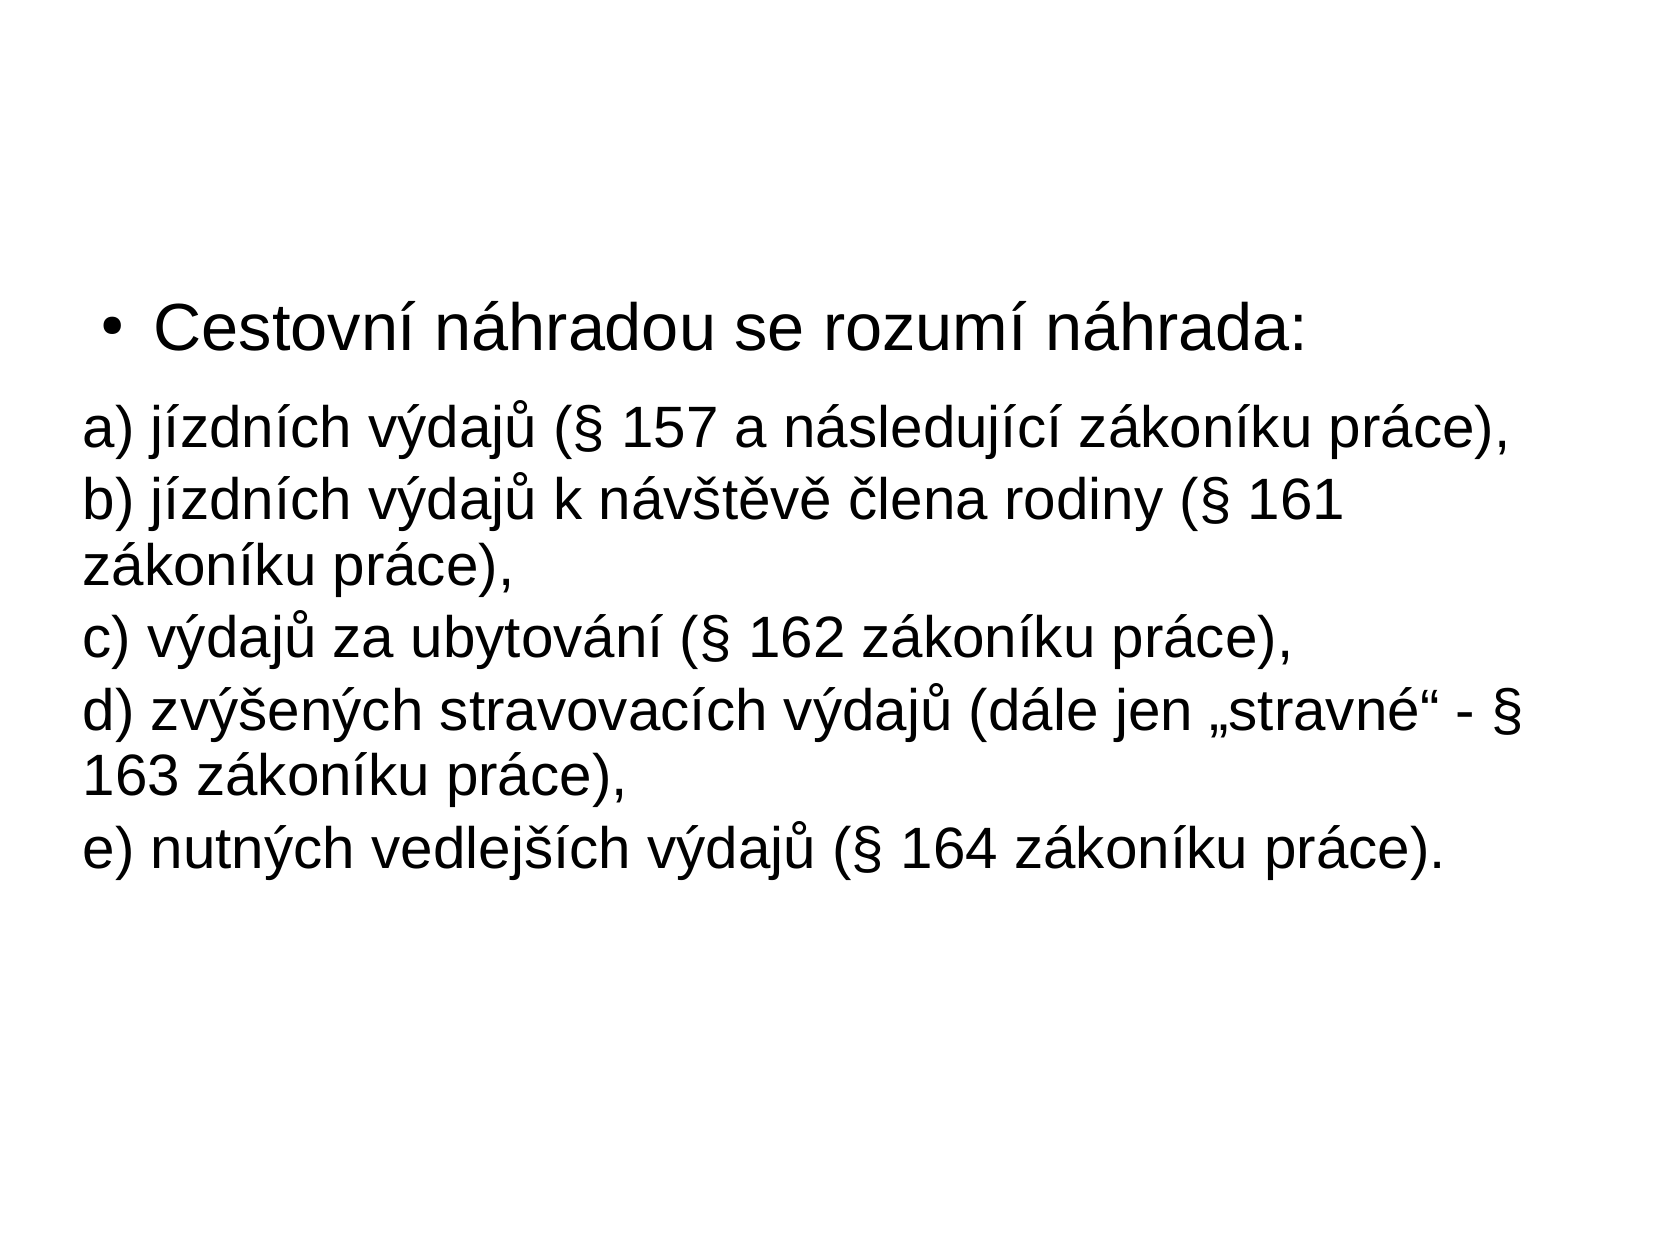

#
Cestovní náhradou se rozumí náhrada:
a) jízdních výdajů (§ 157 a následující zákoníku práce),
b) jízdních výdajů k návštěvě člena rodiny (§ 161 zákoníku práce),
c) výdajů za ubytování (§ 162 zákoníku práce),
d) zvýšených stravovacích výdajů (dále jen „stravné“ - § 163 zákoníku práce),
e) nutných vedlejších výdajů (§ 164 zákoníku práce).